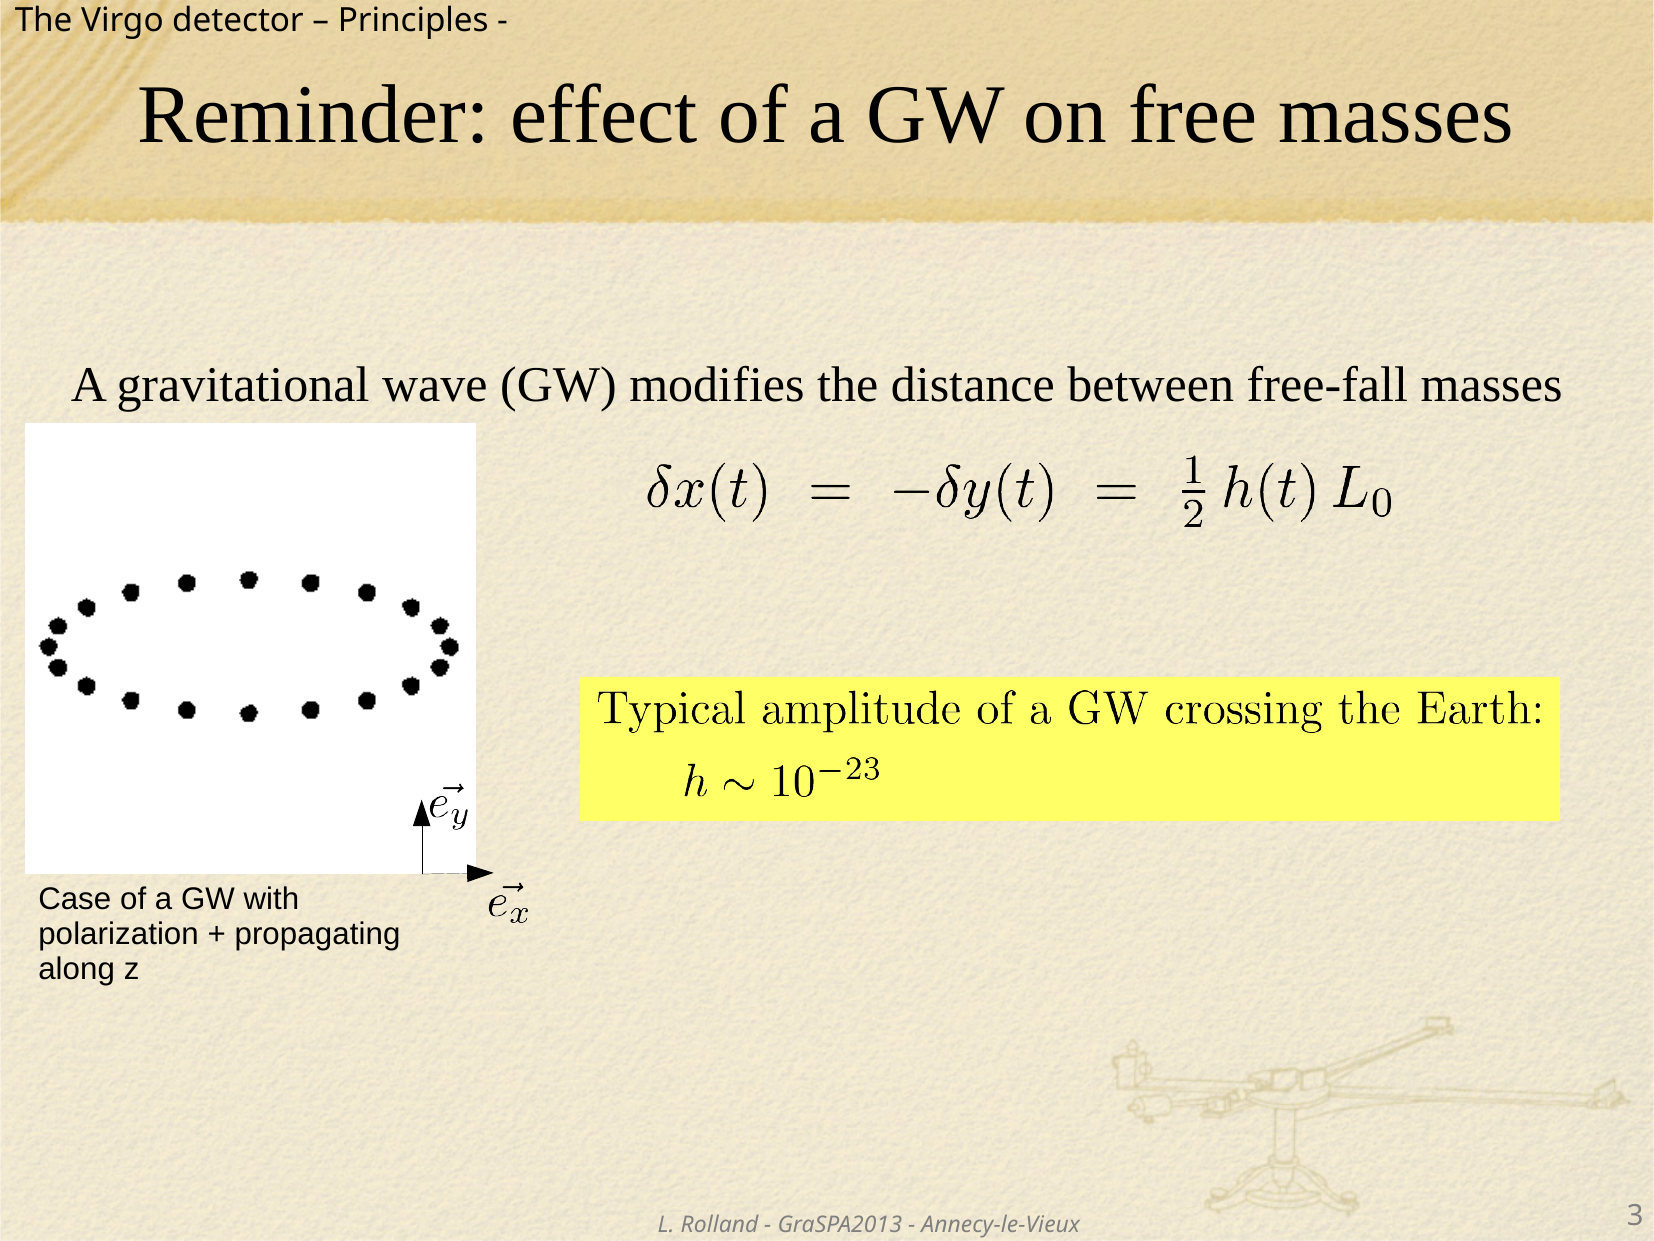

The Virgo detector – Principles -
# Reminder: effect of a GW on free masses
A gravitational wave (GW) modifies the distance between free-fall masses
Case of a GW with polarization + propagating along z